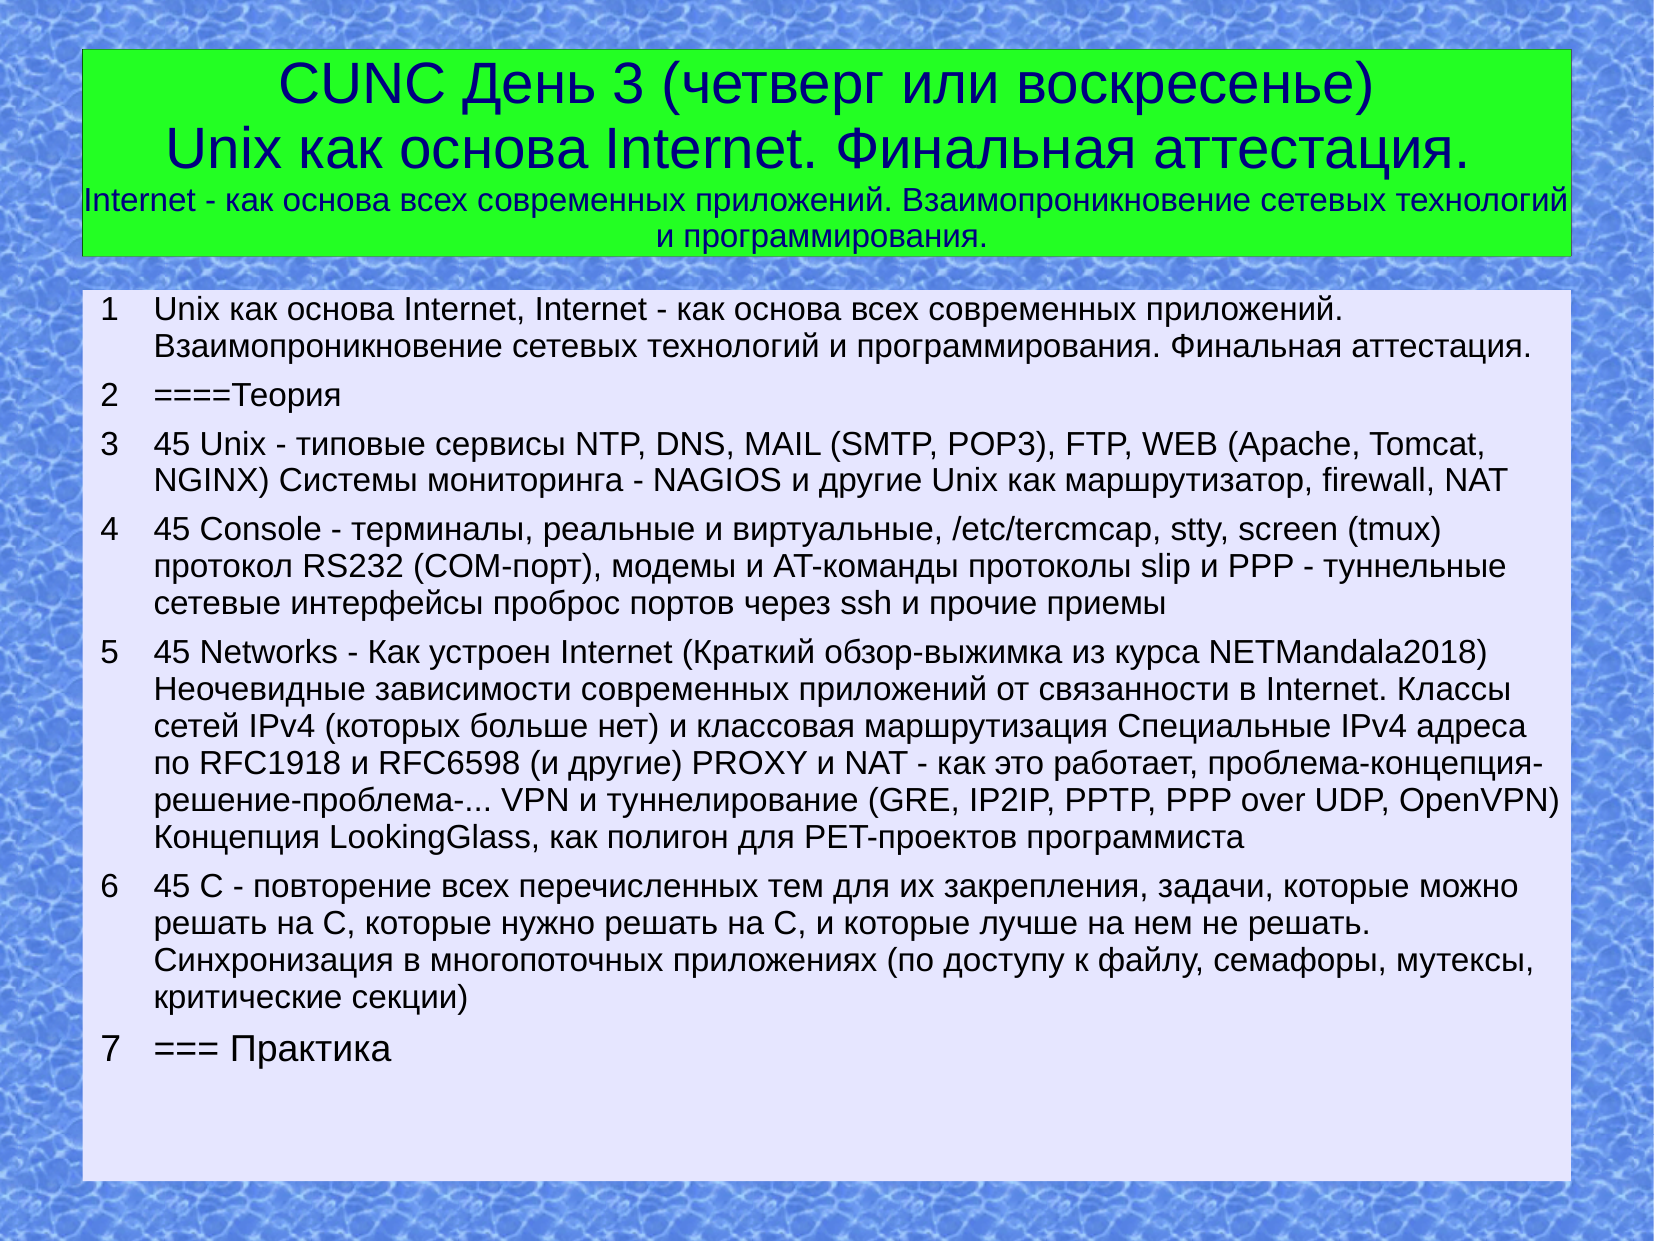

# CUNC День 3 (четверг или воскресенье) Unix как основа Internet. Финальная аттестация. Internet - как основа всех современных приложений. Взаимопроникновение сетевых технологий и программирования.
Unix как основа Internet, Internet - как основа всех современных приложений. Взаимопроникновение сетевых технологий и программирования. Финальная аттестация.
====Теория
45 Unix - типовые сервисы NTP, DNS, MAIL (SMTP, POP3), FTP, WEB (Apache, Tomcat, NGINX) Системы мониторинга - NAGIOS и другие Unix как маршрутизатор, firewall, NAT
45 Console - терминалы, реальные и виртуальные, /etc/tercmcap, stty, screen (tmux) протокол RS232 (COM-порт), модемы и AT-команды протоколы slip и PPP - туннельные сетевые интерфейсы проброс портов через ssh и прочие приемы
45 Networks - Как устроен Internet (Краткий обзор-выжимка из курса NETMandala2018) Неочевидные зависимости современных приложений от связанности в Internet. Классы сетей IPv4 (которых больше нет) и классовая маршрутизация Специальные IPv4 адреса по RFC1918 и RFC6598 (и другие) PROXY и NAT - как это работает, проблема-концепция-решение-проблема-... VPN и туннелирование (GRE, IP2IP, PPTP, PPP over UDP, OpenVPN) Концепция LookingGlass, как полигон для PET-проектов программиста
45 С - повторение всех перечисленных тем для их закрепления, задачи, которые можно решать на C, которые нужно решать на C, и которые лучше на нем не решать. Синхронизация в многопоточных приложениях (по доступу к файлу, семафоры, мутексы, критические секции)
=== Практика